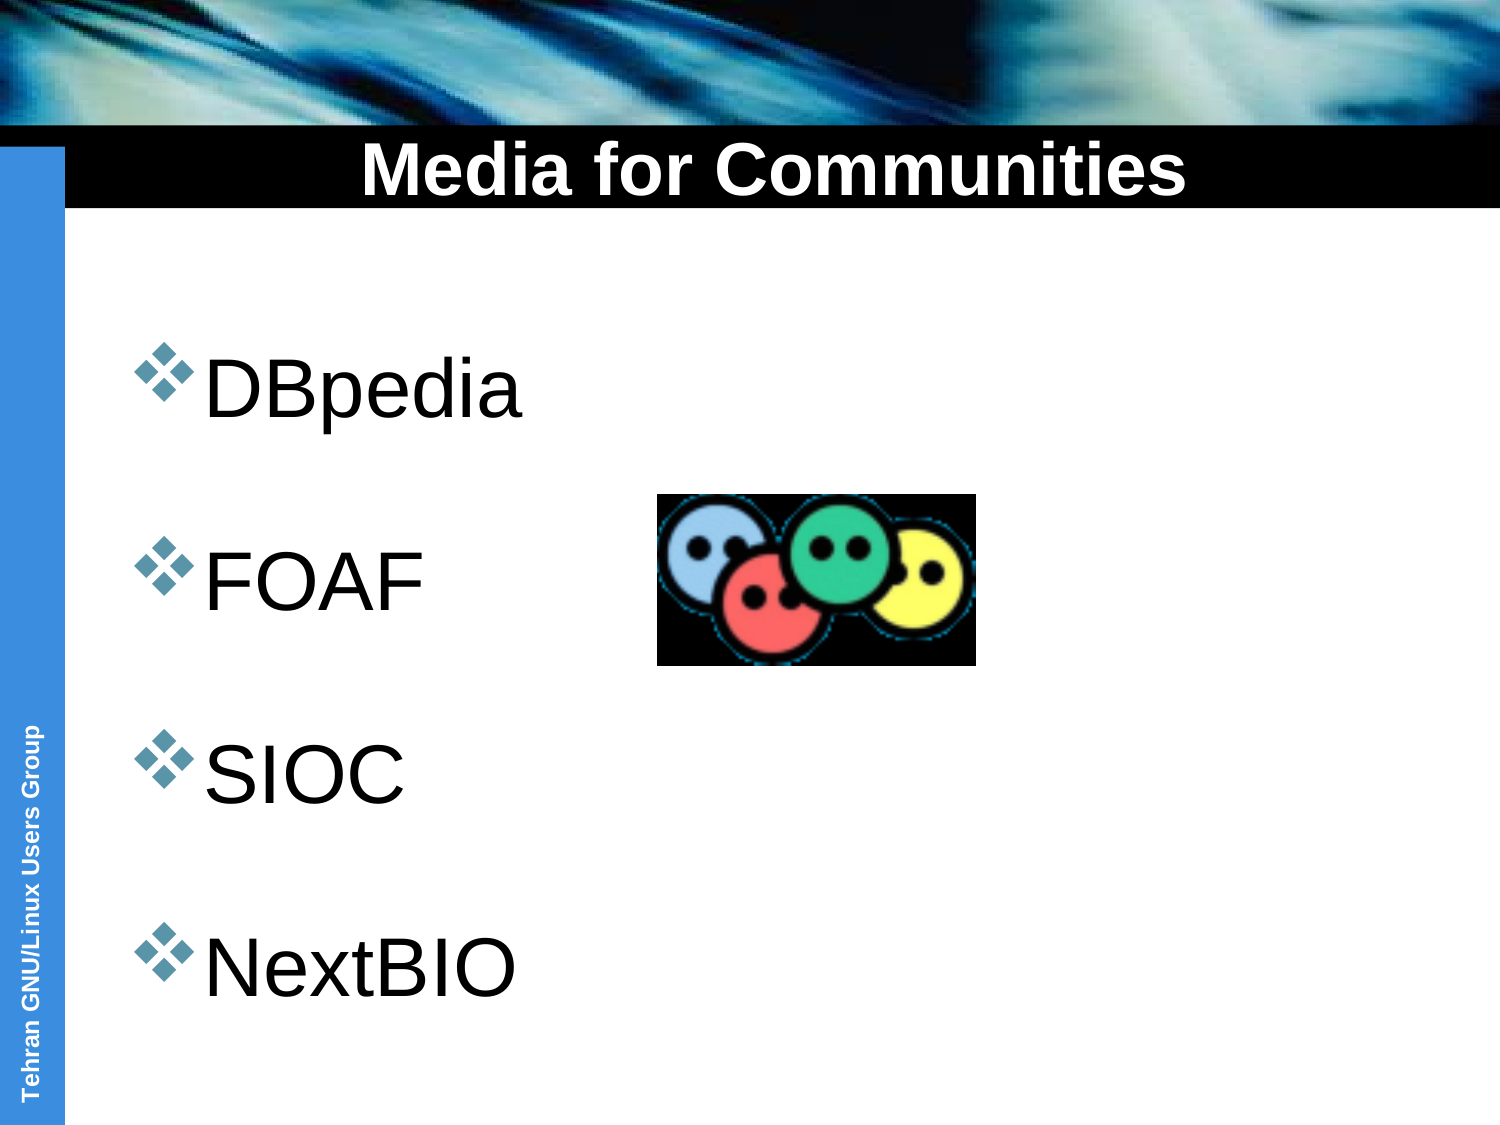

# Media for Communities
DBpedia
FOAF
SIOC
NextBIO